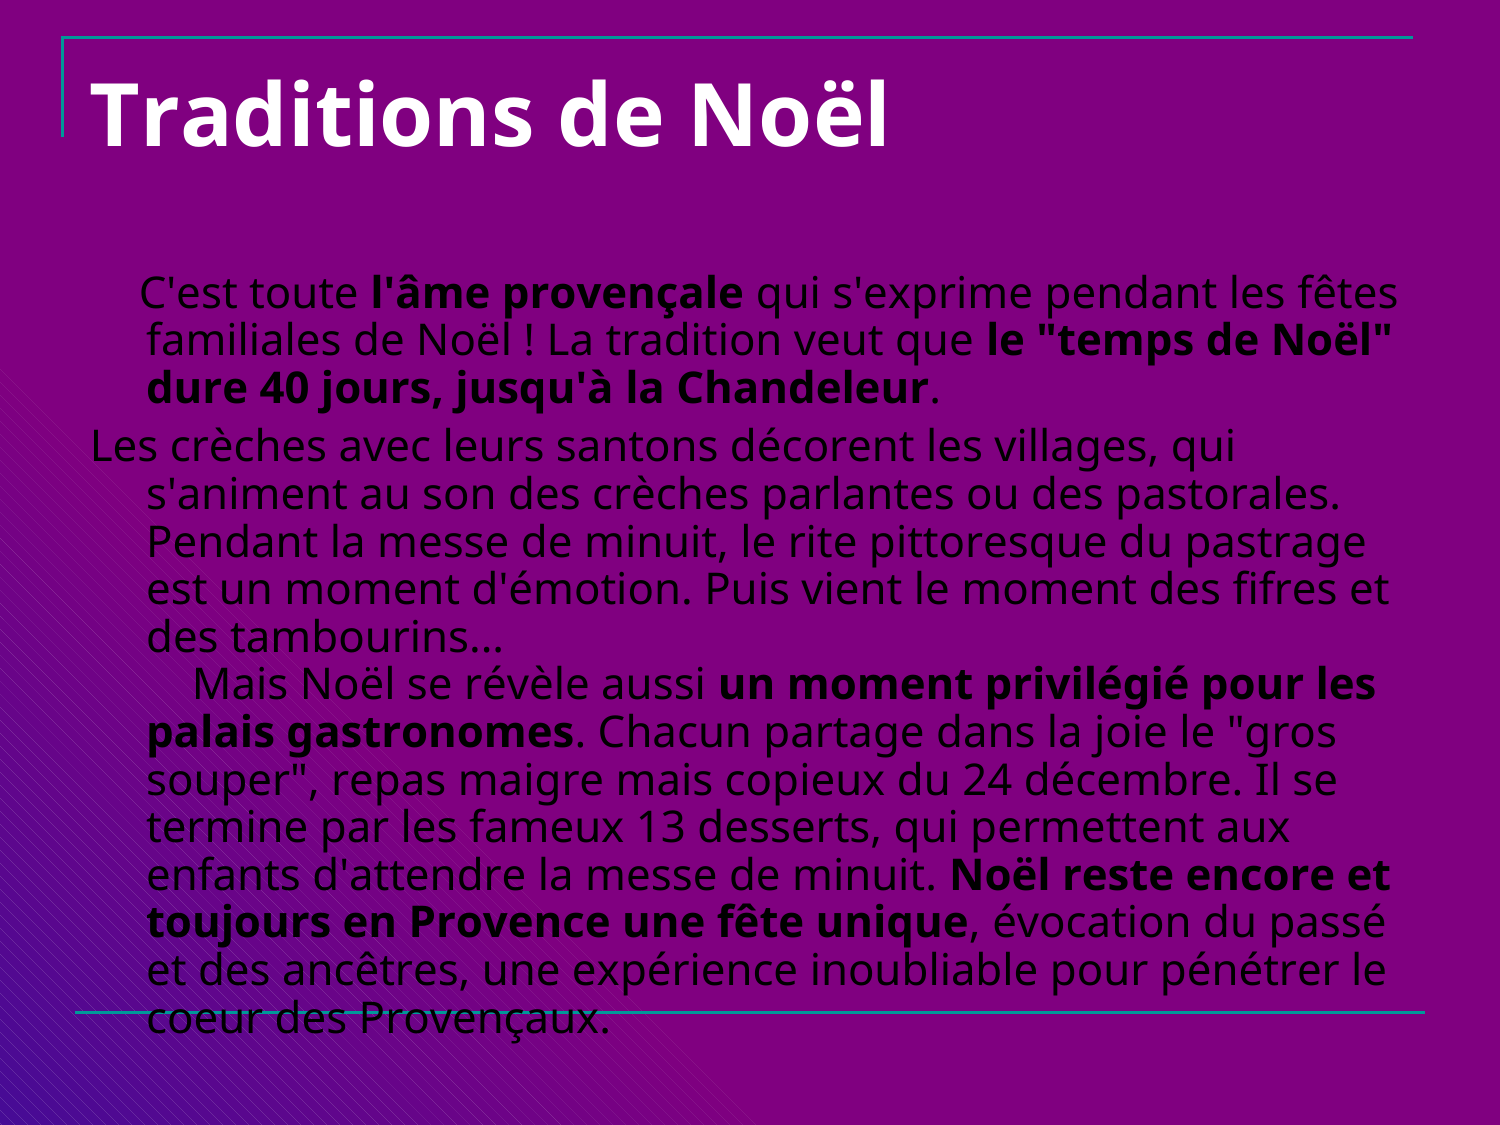

# Traditions de Noël
    C'est toute l'âme provençale qui s'exprime pendant les fêtes familiales de Noël ! La tradition veut que le "temps de Noël" dure 40 jours, jusqu'à la Chandeleur.
Les crèches avec leurs santons décorent les villages, qui s'animent au son des crèches parlantes ou des pastorales. Pendant la messe de minuit, le rite pittoresque du pastrage est un moment d'émotion. Puis vient le moment des fifres et des tambourins...
    Mais Noël se révèle aussi un moment privilégié pour les palais gastronomes. Chacun partage dans la joie le "gros souper", repas maigre mais copieux du 24 décembre. Il se termine par les fameux 13 desserts, qui permettent aux enfants d'attendre la messe de minuit. Noël reste encore et toujours en Provence une fête unique, évocation du passé et des ancêtres, une expérience inoubliable pour pénétrer le coeur des Provençaux.